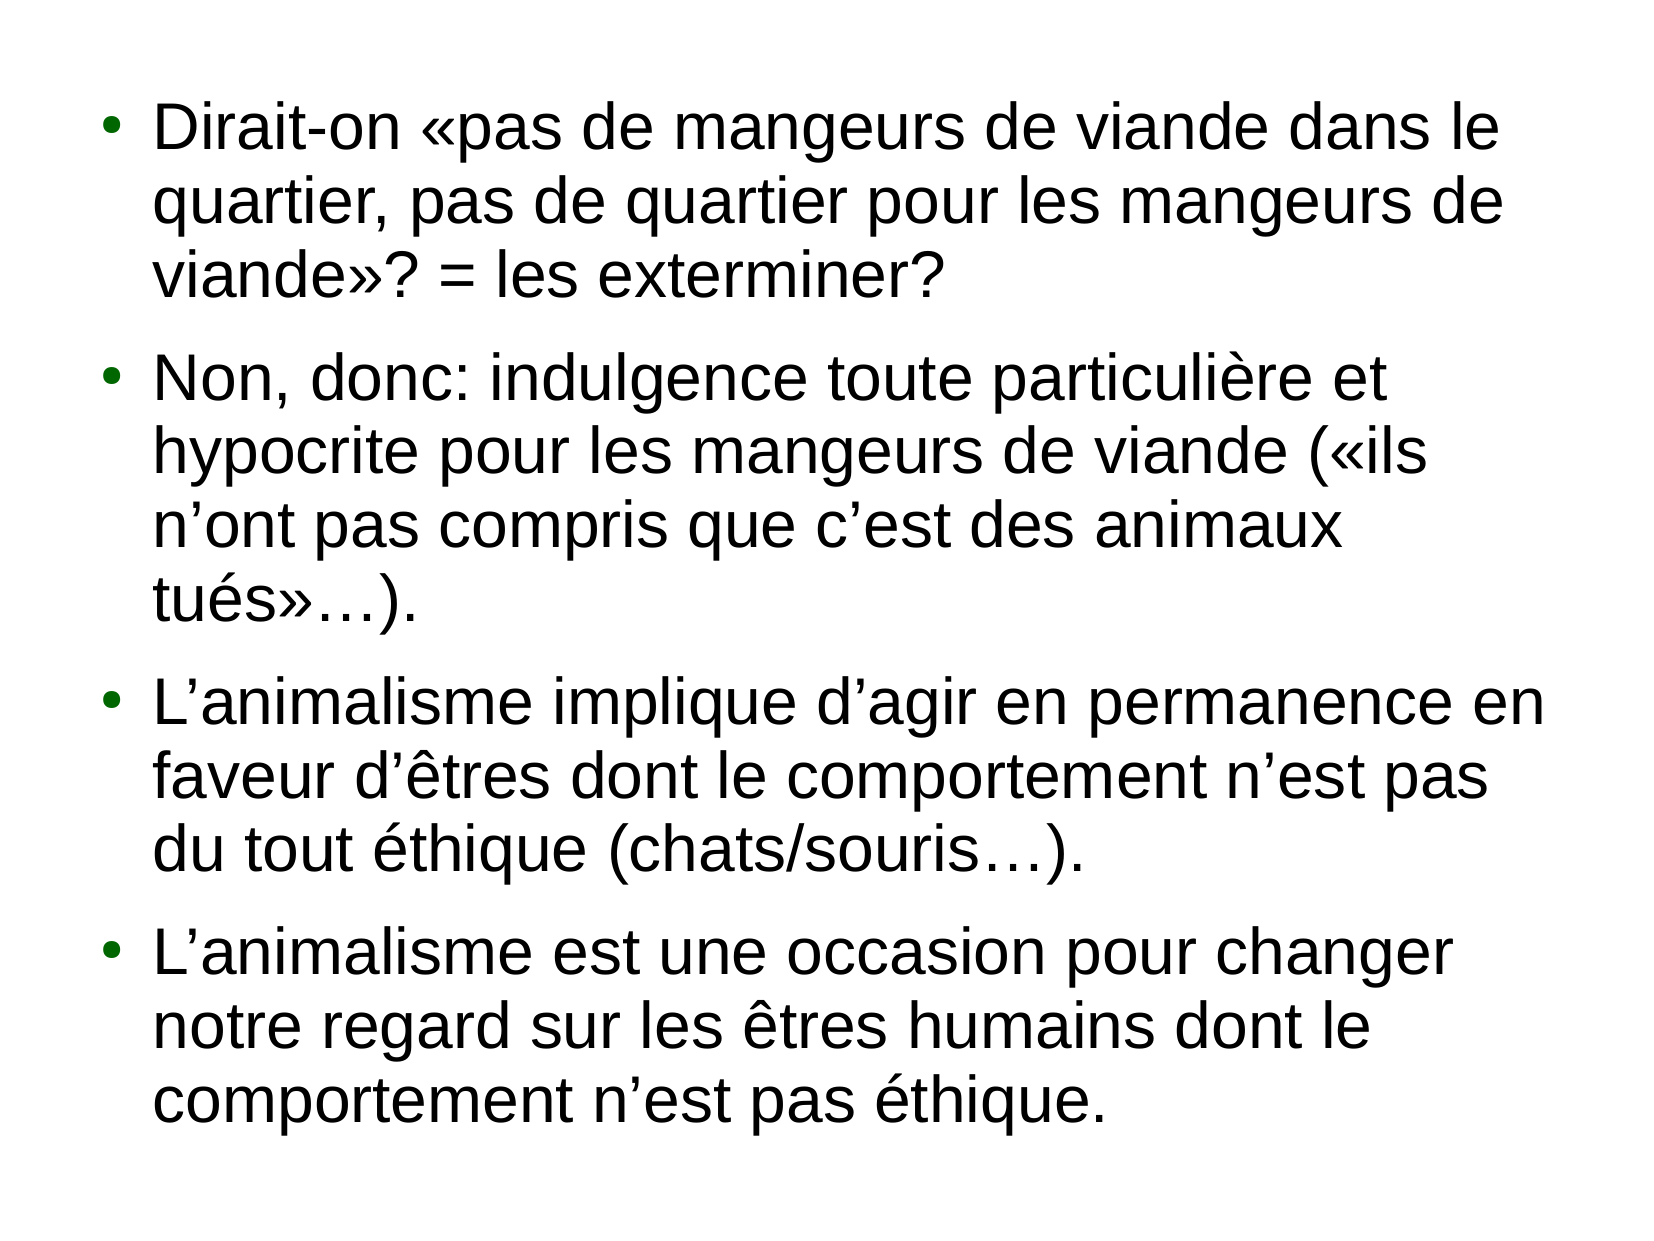

# Dirait-on «pas de mangeurs de viande dans le quartier, pas de quartier pour les mangeurs de viande»? = les exterminer?
Non, donc: indulgence toute particulière et hypocrite pour les mangeurs de viande («ils n’ont pas compris que c’est des animaux tués»…).
L’animalisme implique d’agir en permanence en faveur d’êtres dont le comportement n’est pas du tout éthique (chats/souris…).
L’animalisme est une occasion pour changer notre regard sur les êtres humains dont le comportement n’est pas éthique.